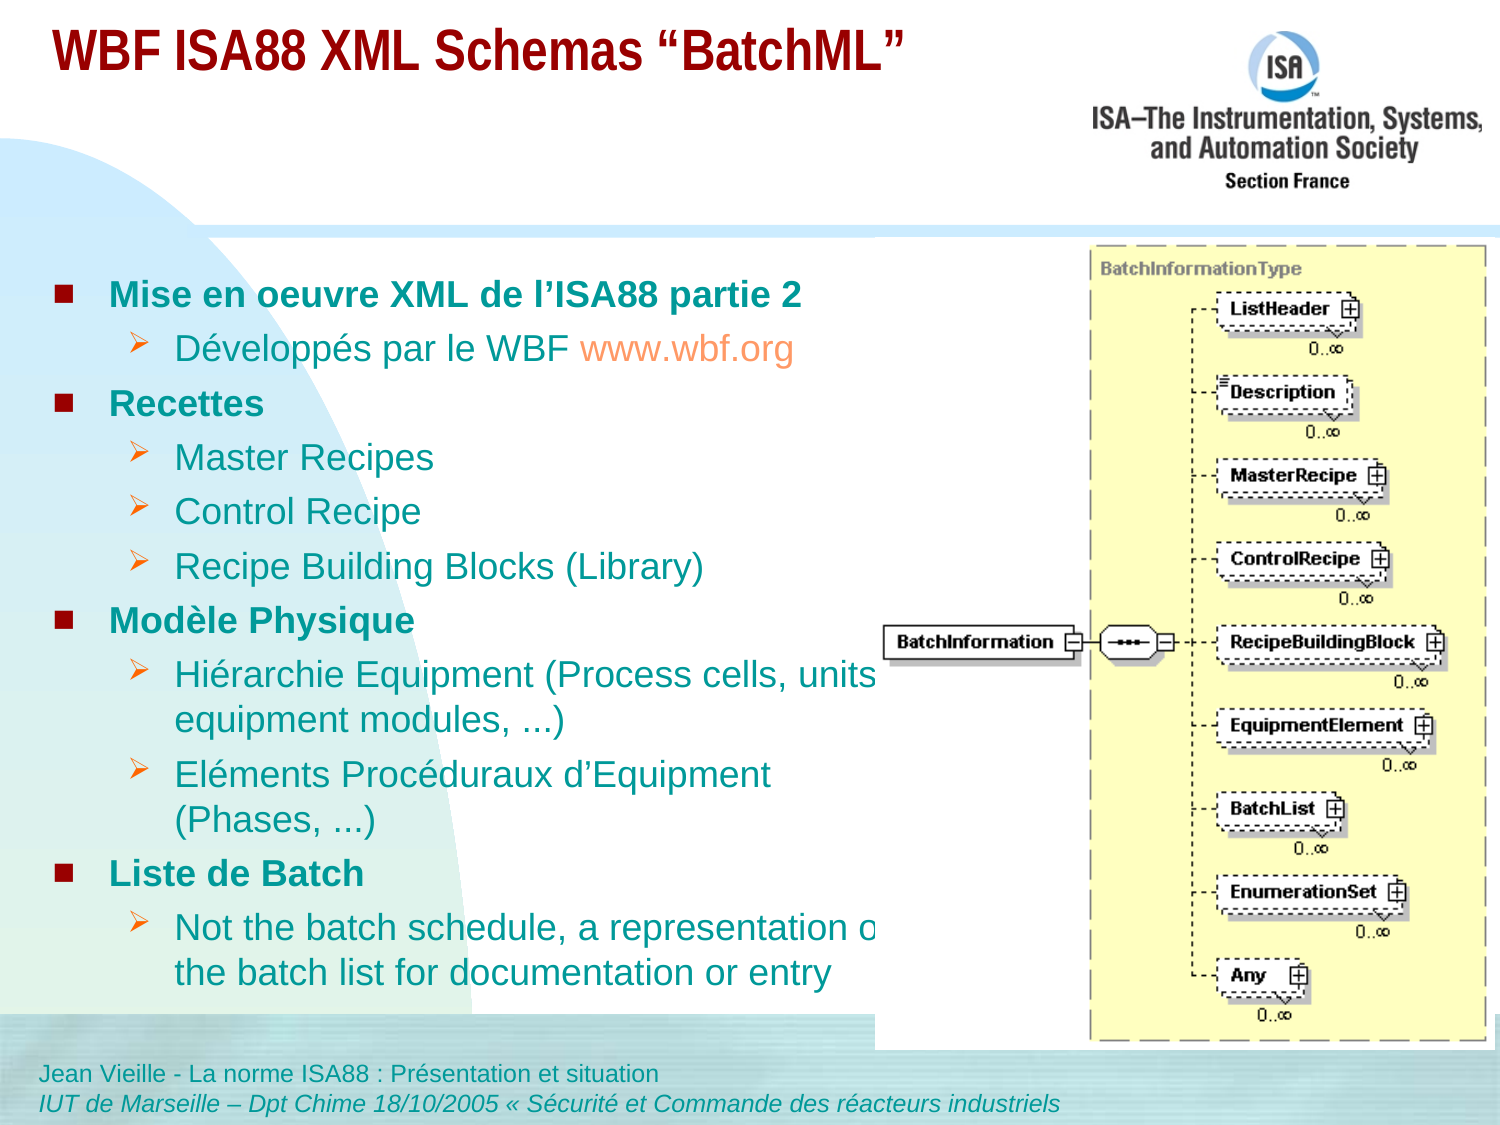

# WBF ISA88 XML Schemas “BatchML”
Mise en oeuvre XML de l’ISA88 partie 2
Développés par le WBF www.wbf.org
Recettes
Master Recipes
Control Recipe
Recipe Building Blocks (Library)
Modèle Physique
Hiérarchie Equipment (Process cells, units, equipment modules, ...)
Eléments Procéduraux d’Equipment (Phases, ...)
Liste de Batch
Not the batch schedule, a representation of the batch list for documentation or entry